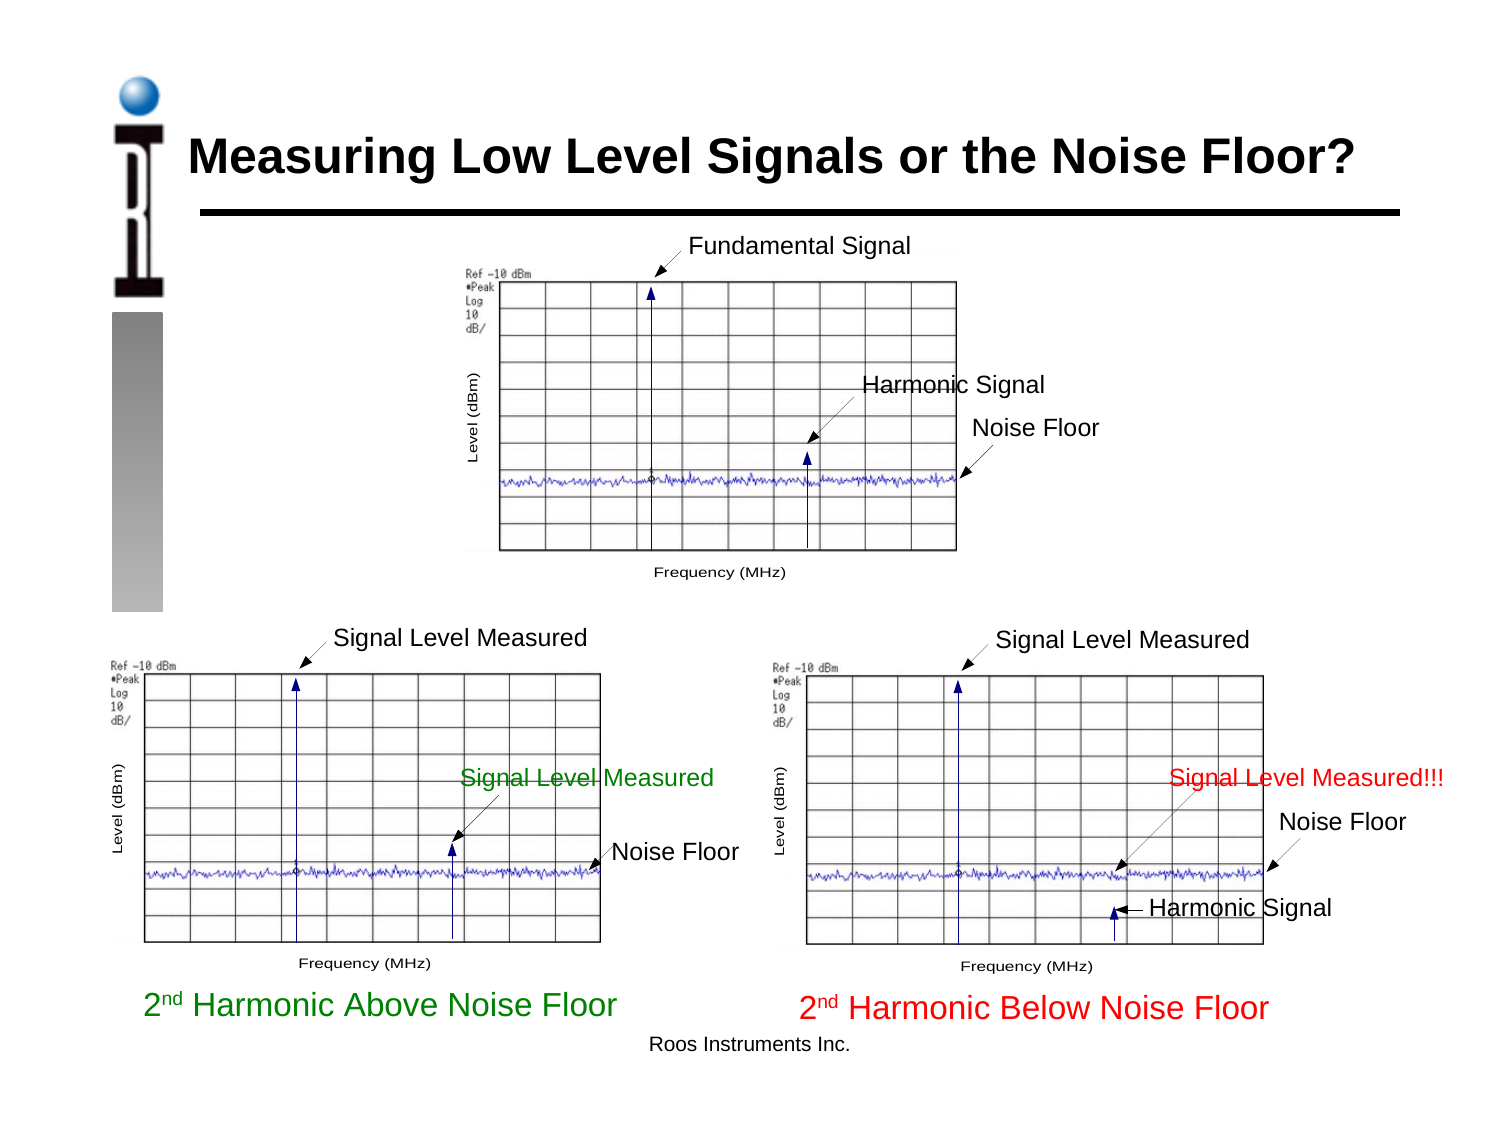

# Measuring Low Level Signals or the Noise Floor?
Level (dBm)
Frequency (MHz)
Fundamental Signal
Harmonic Signal
Noise Floor
Level (dBm)
Frequency (MHz)
Signal Level Measured
Signal Level Measured
Signal Level Measured
Signal Level Measured!!!
Level (dBm)
Noise Floor
Harmonic Signal
Frequency (MHz)
Noise Floor
2nd Harmonic Above Noise Floor
2nd Harmonic Below Noise Floor